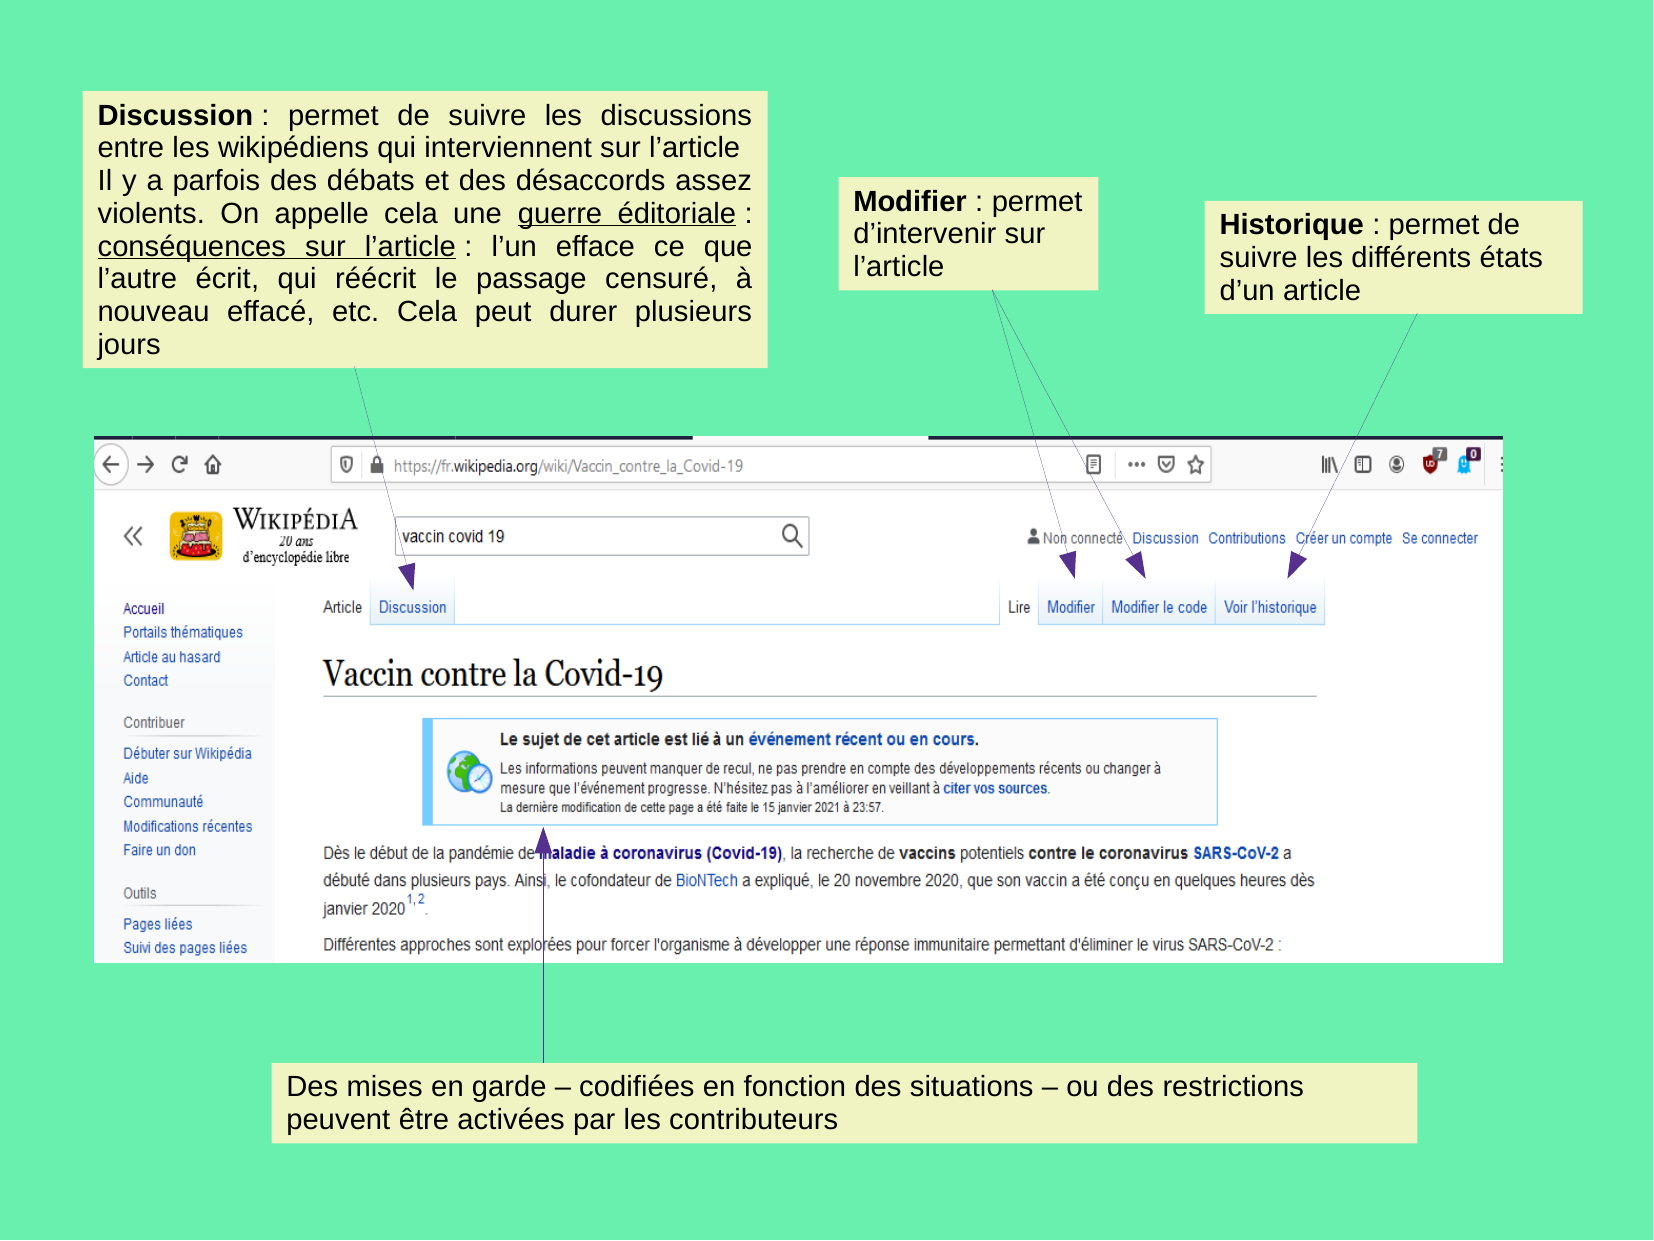

Discussion : permet de suivre les discussions entre les wikipédiens qui interviennent sur l’article
Il y a parfois des débats et des désaccords assez violents. On appelle cela une guerre éditoriale : conséquences sur l’article : l’un efface ce que l’autre écrit, qui réécrit le passage censuré, à nouveau effacé, etc. Cela peut durer plusieurs jours
Modifier : permet d’intervenir sur l’article
Historique : permet de suivre les différents états d’un article
Des mises en garde – codifiées en fonction des situations – ou des restrictions peuvent être activées par les contributeurs